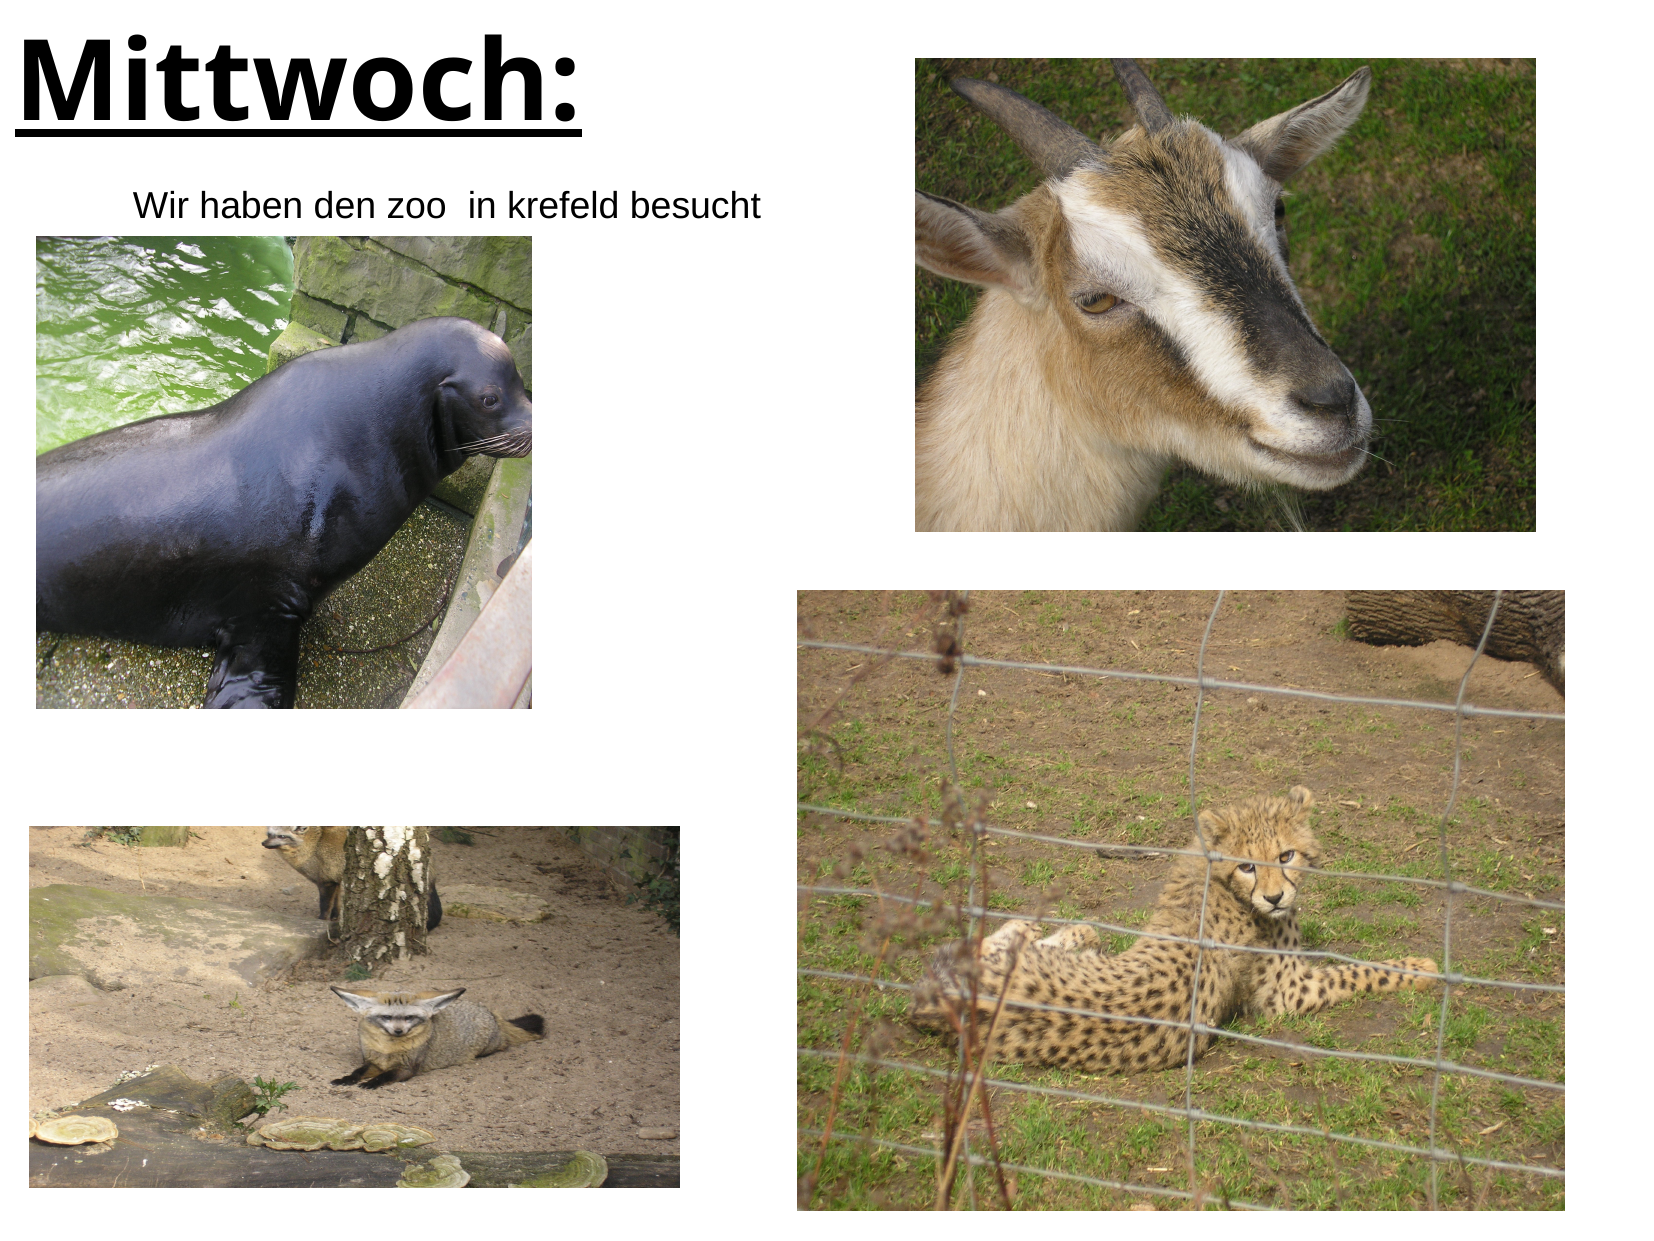

Mittwoch:
Wir haben den zoo in krefeld besucht